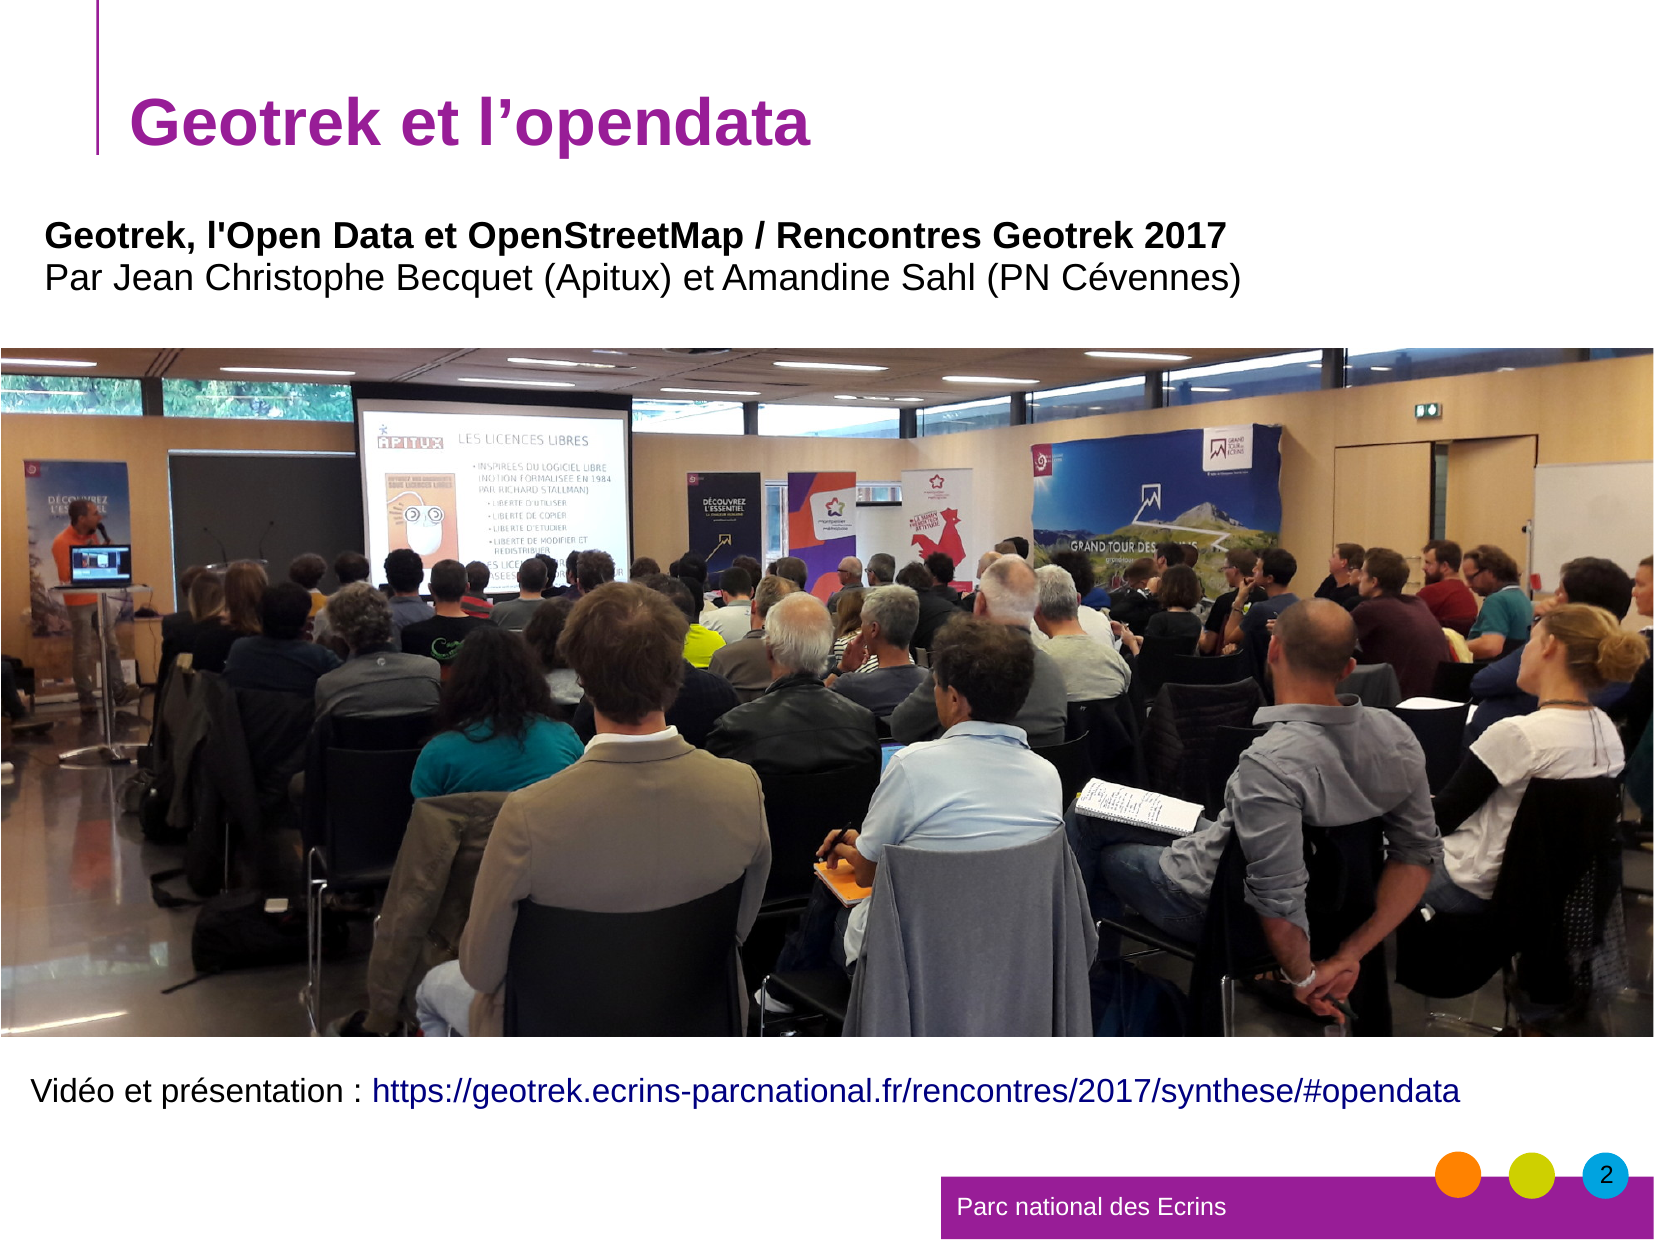

# Geotrek et l’opendata
Geotrek, l'Open Data et OpenStreetMap / Rencontres Geotrek 2017
Par Jean Christophe Becquet (Apitux) et Amandine Sahl (PN Cévennes)
Vidéo et présentation : https://geotrek.ecrins-parcnational.fr/rencontres/2017/synthese/#opendata